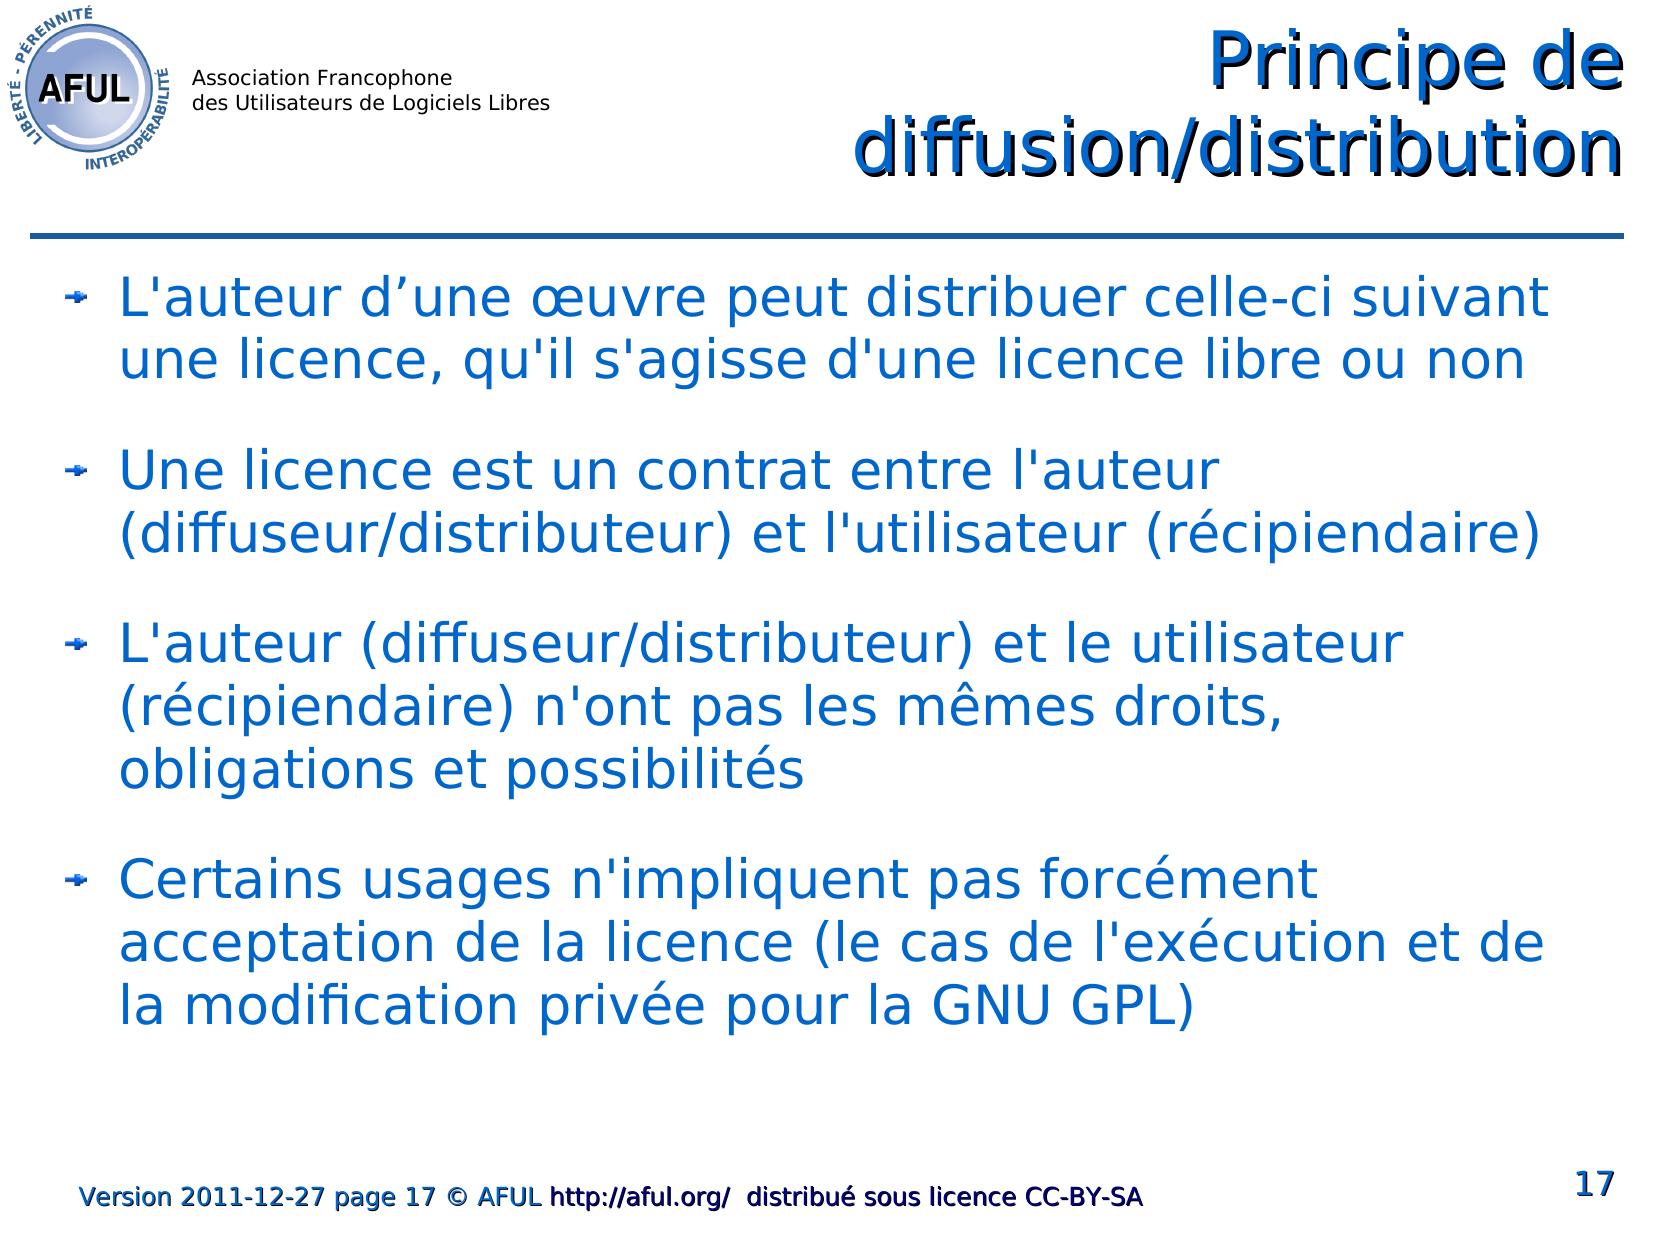

# Principe de diffusion/distribution
L'auteur d’une œuvre peut distribuer celle-ci suivant une licence, qu'il s'agisse d'une licence libre ou non
Une licence est un contrat entre l'auteur (diffuseur/distributeur) et l'utilisateur (récipiendaire)
L'auteur (diffuseur/distributeur) et le utilisateur (récipiendaire) n'ont pas les mêmes droits, obligations et possibilités
Certains usages n'impliquent pas forcément acceptation de la licence (le cas de l'exécution et de la modification privée pour la GNU GPL)